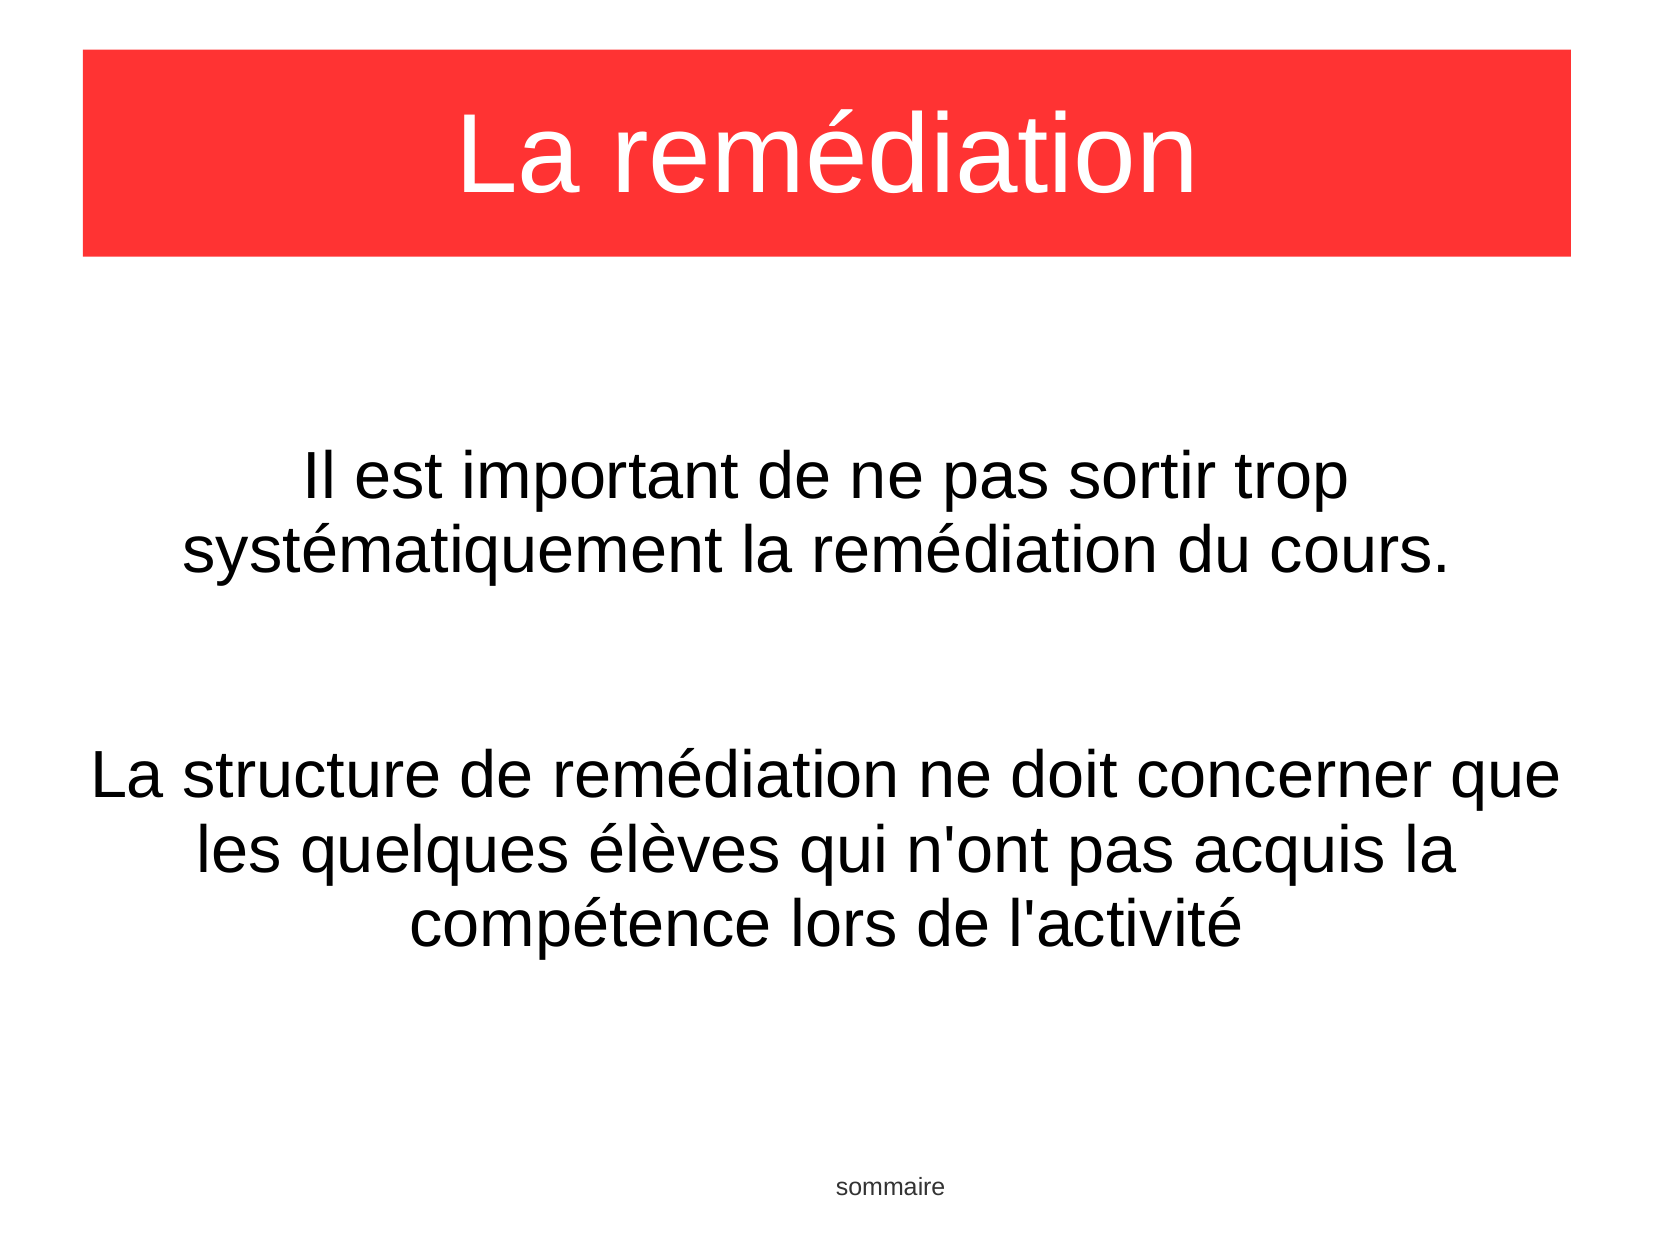

La remédiation
#
Il est important de ne pas sortir trop systématiquement la remédiation du cours.
La structure de remédiation ne doit concerner que les quelques élèves qui n'ont pas acquis la compétence lors de l'activité
sommaire